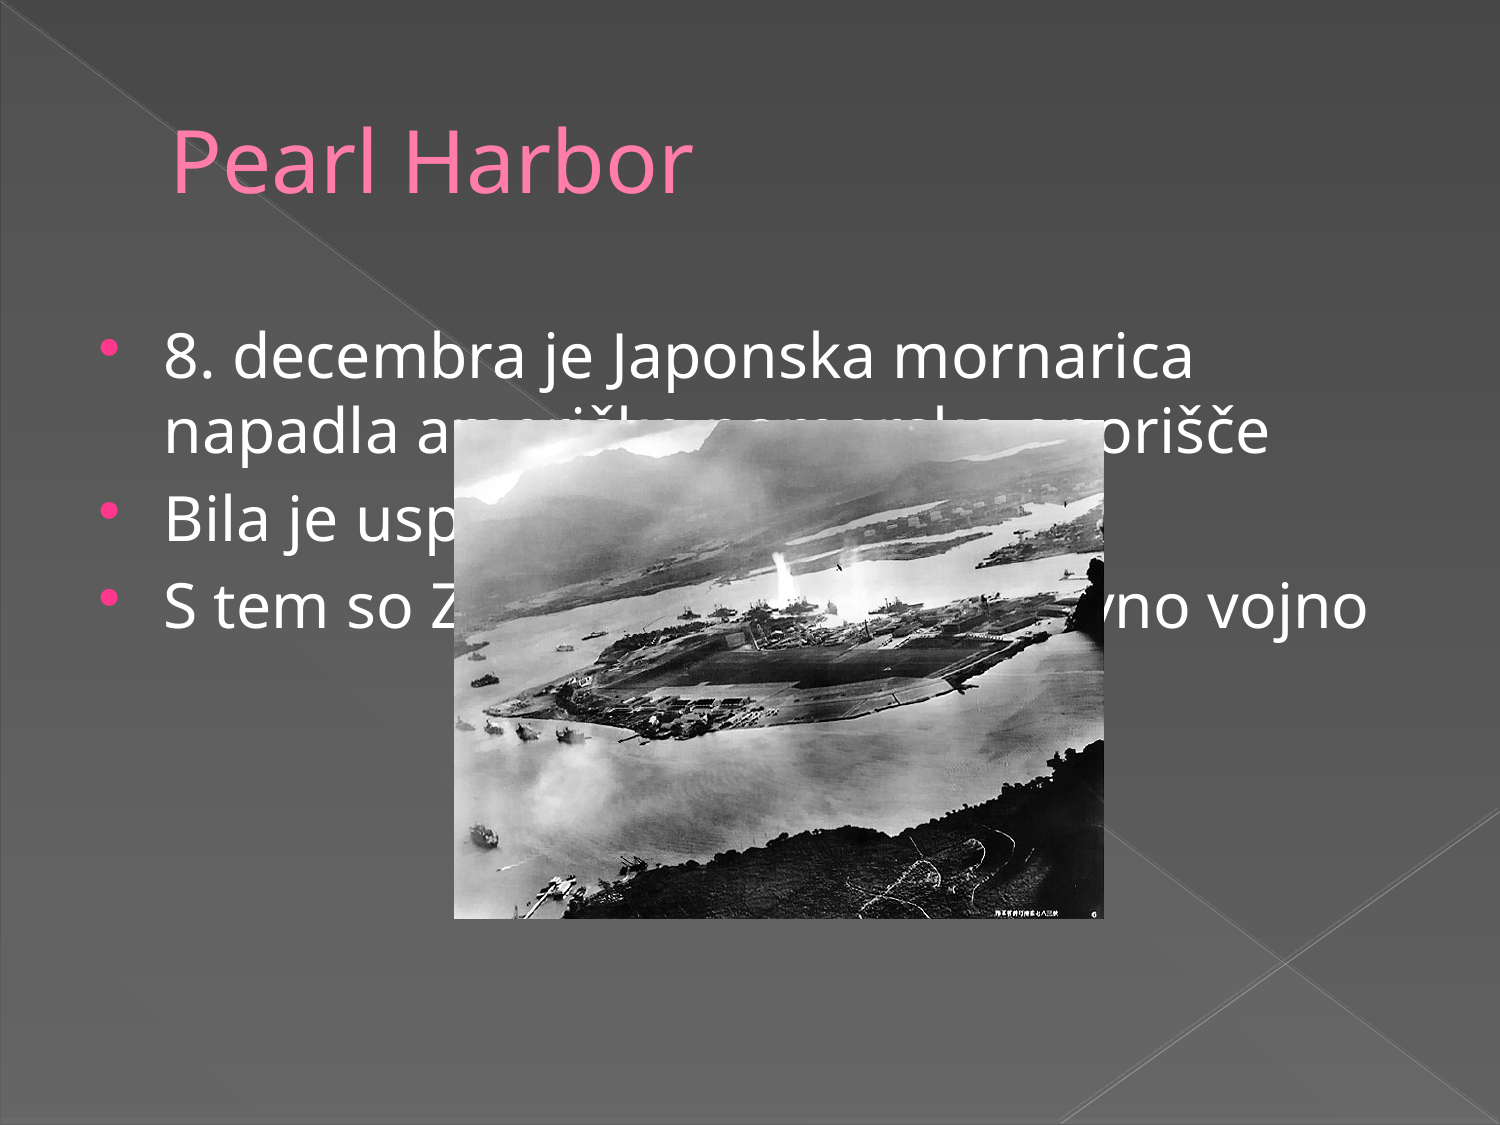

# Pearl Harbor
8. decembra je Japonska mornarica napadla ameriško pomorsko oporišče
Bila je uspešna
S tem so ZDA vstopile v 2. svetovno vojno